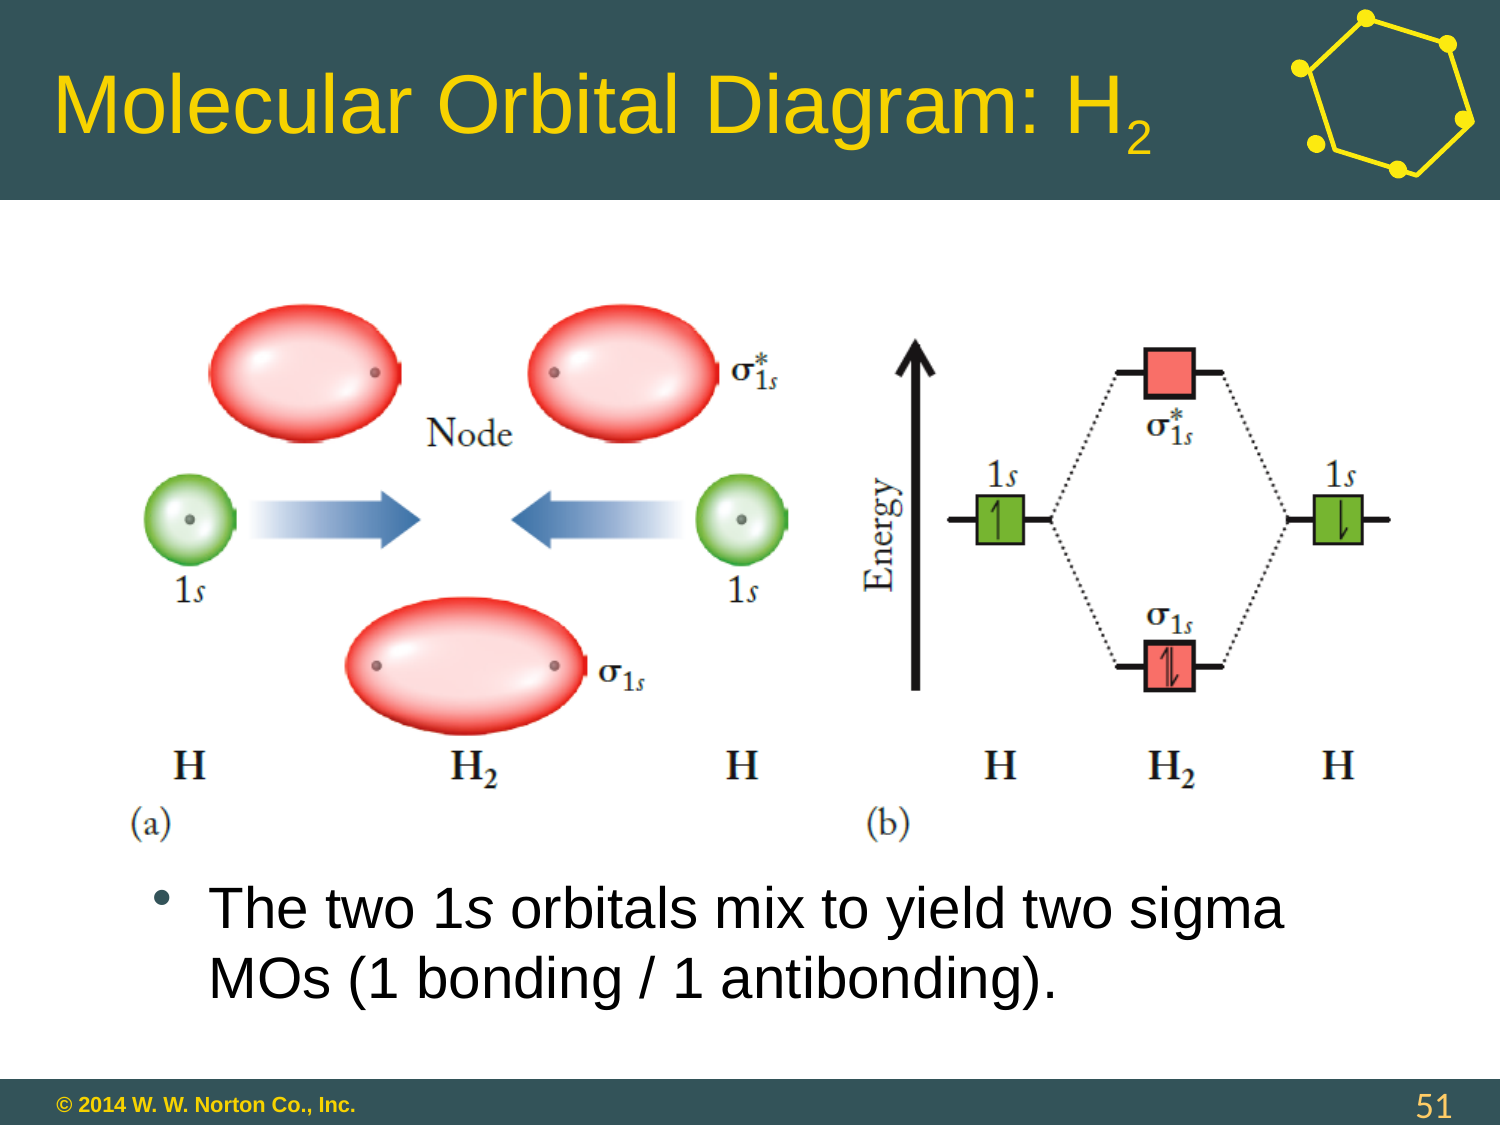

Molecular Orbital Diagram: H2
# The two 1s orbitals mix to yield two sigma MOs (1 bonding / 1 antibonding).